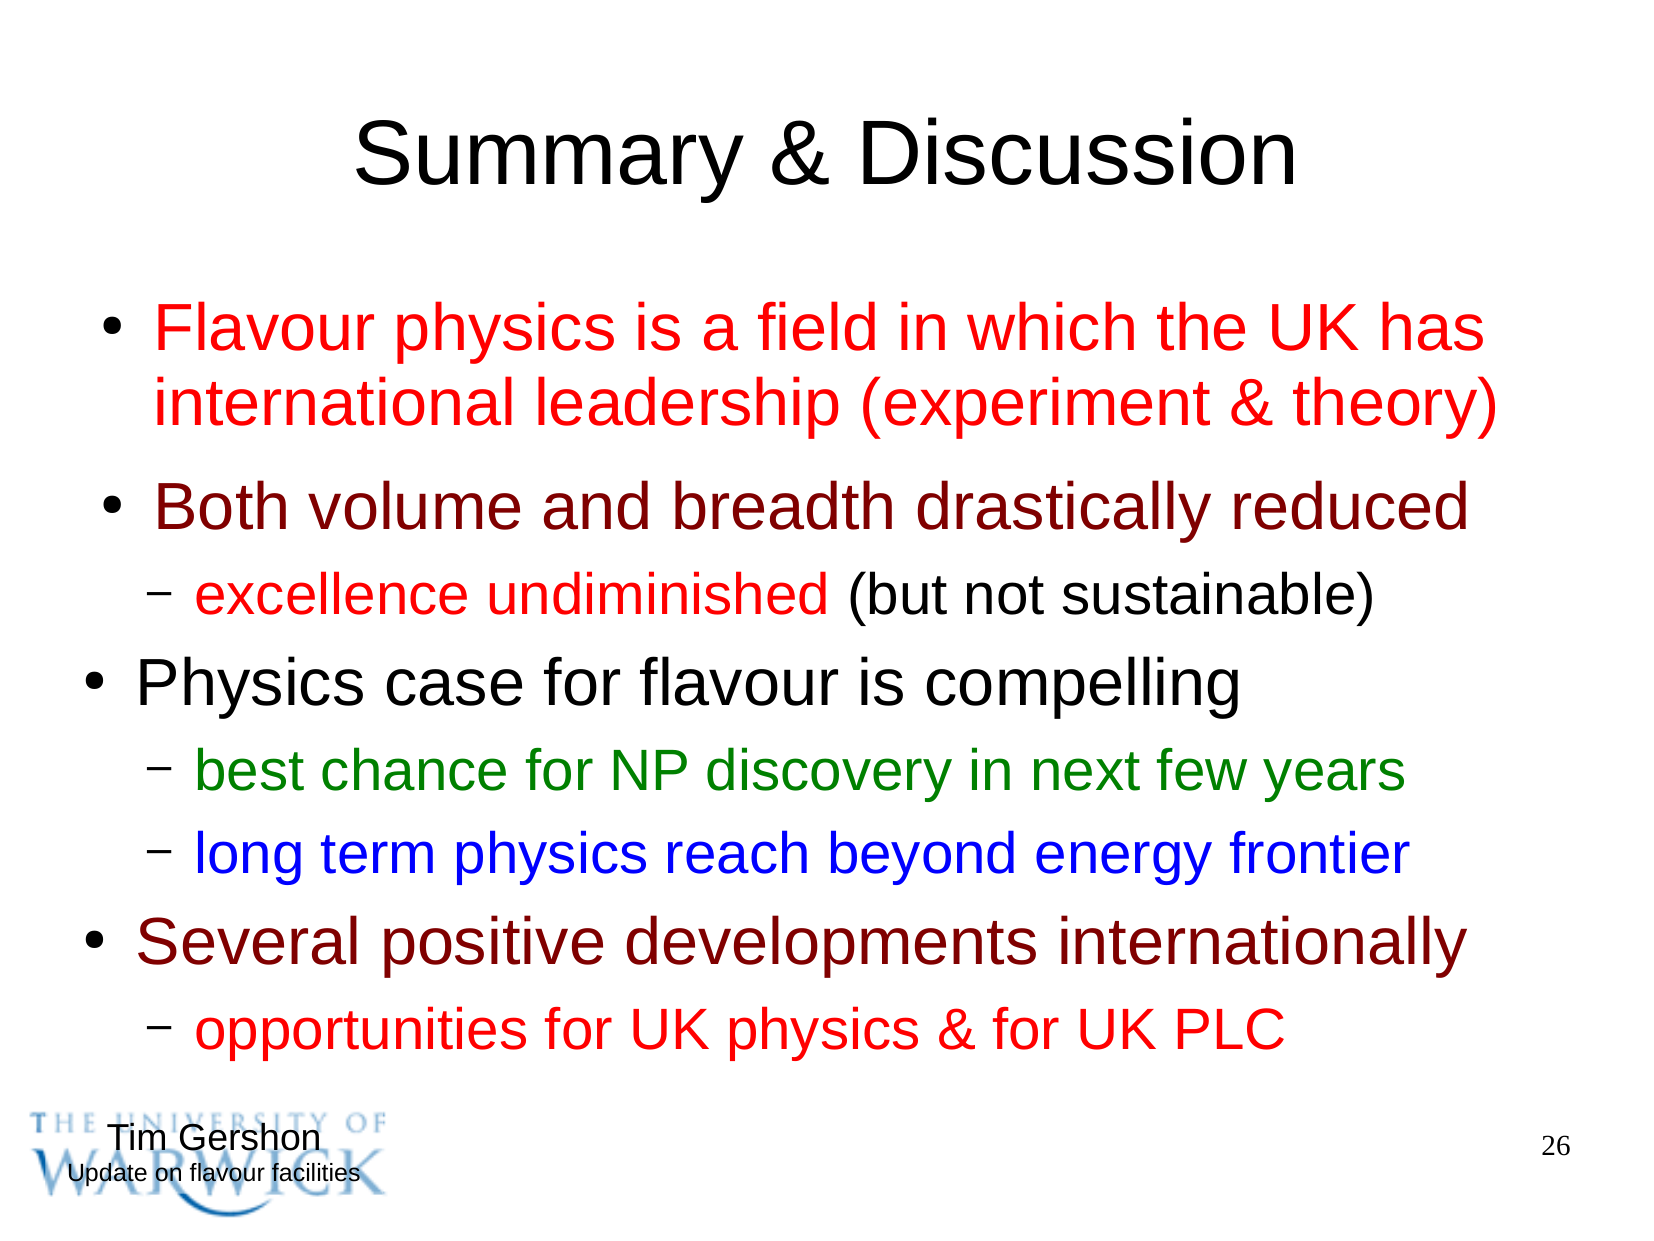

# Summary & Discussion
Flavour physics is a field in which the UK has international leadership (experiment & theory)
Both volume and breadth drastically reduced
excellence undiminished (but not sustainable)
Physics case for flavour is compelling
best chance for NP discovery in next few years
long term physics reach beyond energy frontier
Several positive developments internationally
opportunities for UK physics & for UK PLC
Tim Gershon
Update on flavour facilities
26